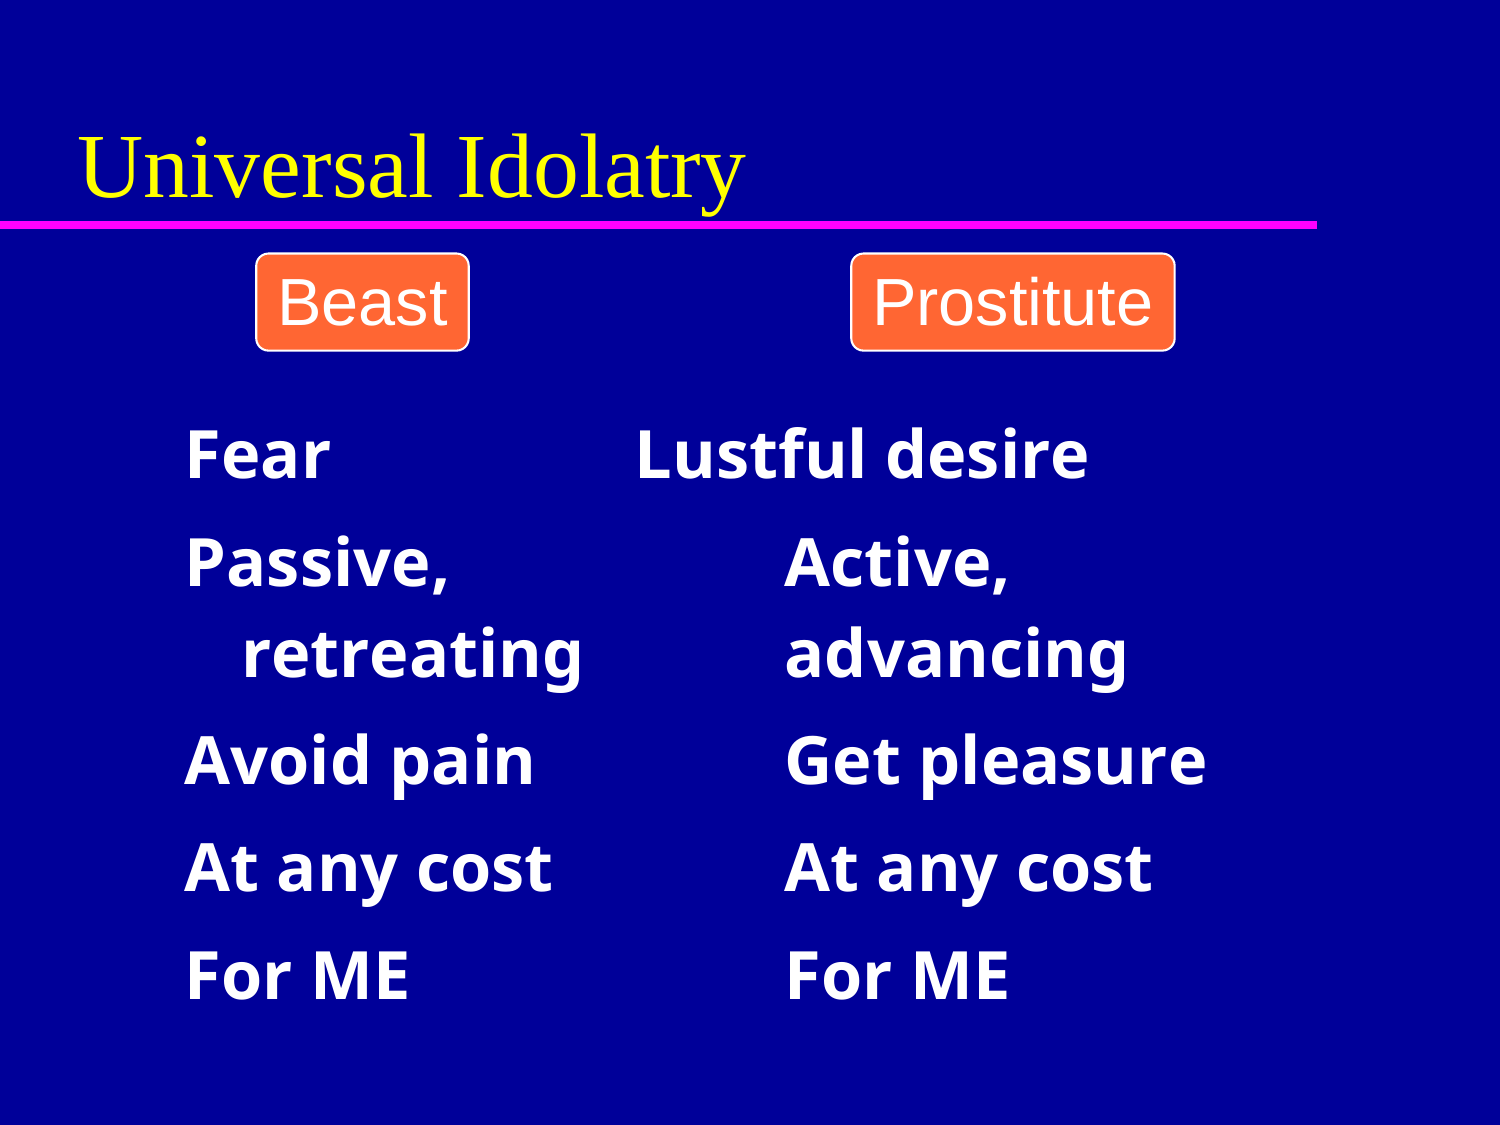

# Universal Idolatry
Beast
Prostitute
Fear			Lustful desire
Passive,			Active,
retreating		advancing
Avoid pain		Get pleasure
At any cost		At any cost
For ME			For ME